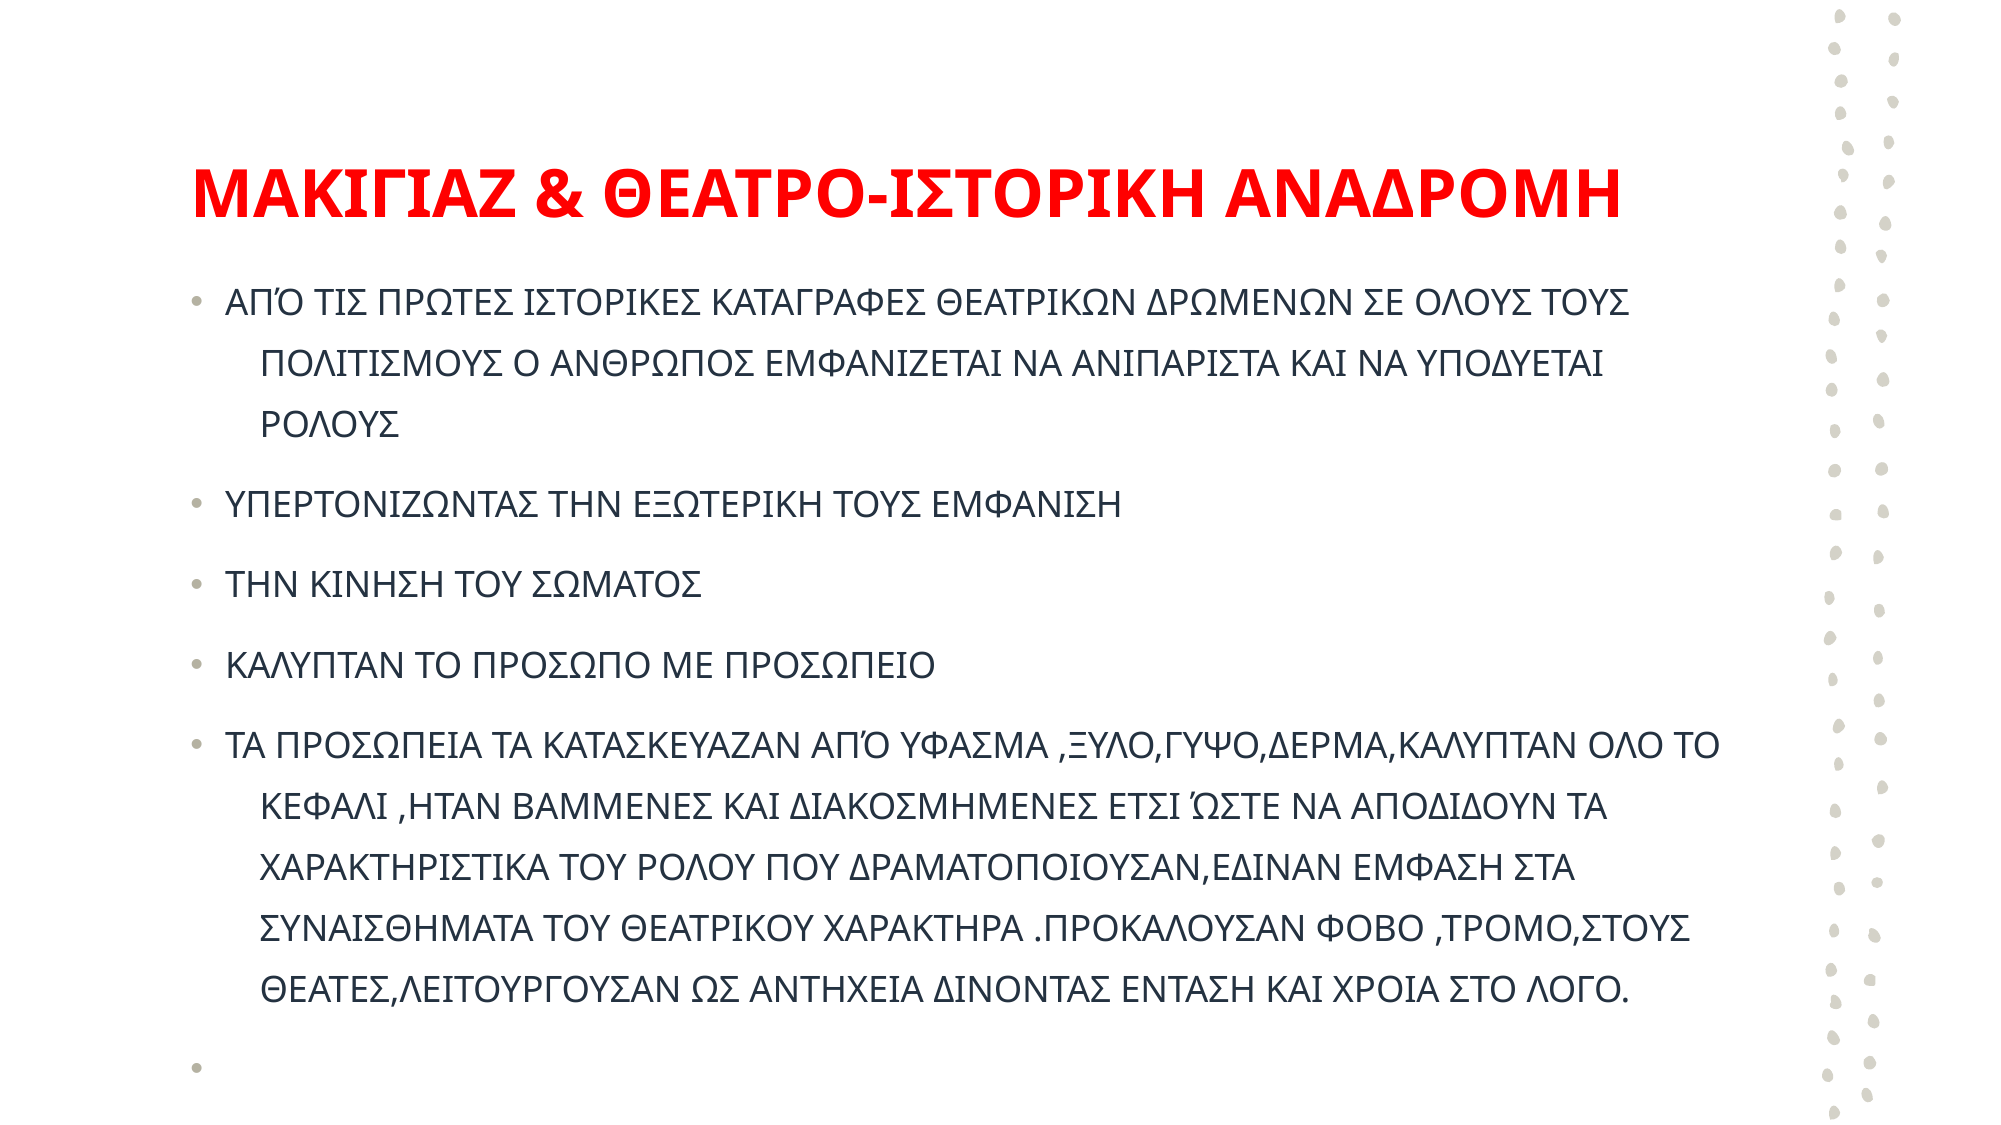

# ΜΑΚΙΓΙΑΖ & ΘΕΑΤΡΟ-ΙΣΤΟΡΙΚΗ ΑΝΑΔΡΟΜΗ
ΑΠΌ ΤΙΣ ΠΡΩΤΕΣ ΙΣΤΟΡΙΚΕΣ ΚΑΤΑΓΡΑΦΕΣ ΘΕΑΤΡΙΚΩΝ ΔΡΩΜΕΝΩΝ ΣΕ ΟΛΟΥΣ ΤΟΥΣ ΠΟΛΙΤΙΣΜΟΥΣ Ο ΑΝΘΡΩΠΟΣ ΕΜΦΑΝΙΖΕΤΑΙ ΝΑ ΑΝΙΠΑΡΙΣΤΑ ΚΑΙ ΝΑ ΥΠΟΔΥΕΤΑΙ ΡΟΛΟΥΣ
ΥΠΕΡΤΟΝΙΖΩΝΤΑΣ ΤΗΝ ΕΞΩΤΕΡΙΚΗ ΤΟΥΣ ΕΜΦΑΝΙΣΗ
ΤΗΝ ΚΙΝΗΣΗ ΤΟΥ ΣΩΜΑΤΟΣ
ΚΑΛΥΠΤΑΝ ΤΟ ΠΡΟΣΩΠΟ ΜΕ ΠΡΟΣΩΠΕΙΟ
ΤΑ ΠΡΟΣΩΠΕΙΑ ΤΑ ΚΑΤΑΣΚΕΥΑΖΑΝ ΑΠΌ ΥΦΑΣΜΑ ,ΞΥΛΟ,ΓΥΨΟ,ΔΕΡΜΑ,ΚΑΛΥΠΤΑΝ ΟΛΟ ΤΟ ΚΕΦΑΛΙ ,ΗΤΑΝ ΒΑΜΜΕΝΕΣ ΚΑΙ ΔΙΑΚΟΣΜΗΜΕΝΕΣ ΕΤΣΙ ΏΣΤΕ ΝΑ ΑΠΟΔΙΔΟΥΝ ΤΑ ΧΑΡΑΚΤΗΡΙΣΤΙΚΑ ΤΟΥ ΡΟΛΟΥ ΠΟΥ ΔΡΑΜΑΤΟΠΟΙΟΥΣΑΝ,ΕΔΙΝΑΝ ΕΜΦΑΣΗ ΣΤΑ ΣΥΝΑΙΣΘΗΜΑΤΑ ΤΟΥ ΘΕΑΤΡΙΚΟΥ ΧΑΡΑΚΤΗΡΑ .ΠΡΟΚΑΛΟΥΣΑΝ ΦΟΒΟ ,ΤΡΟΜΟ,ΣΤΟΥΣ ΘΕΑΤΕΣ,ΛΕΙΤΟΥΡΓΟΥΣΑΝ ΩΣ ΑΝΤΗΧΕΙΑ ΔΙΝΟΝΤΑΣ ΕΝΤΑΣΗ ΚΑΙ ΧΡΟΙΑ ΣΤΟ ΛΟΓΟ.